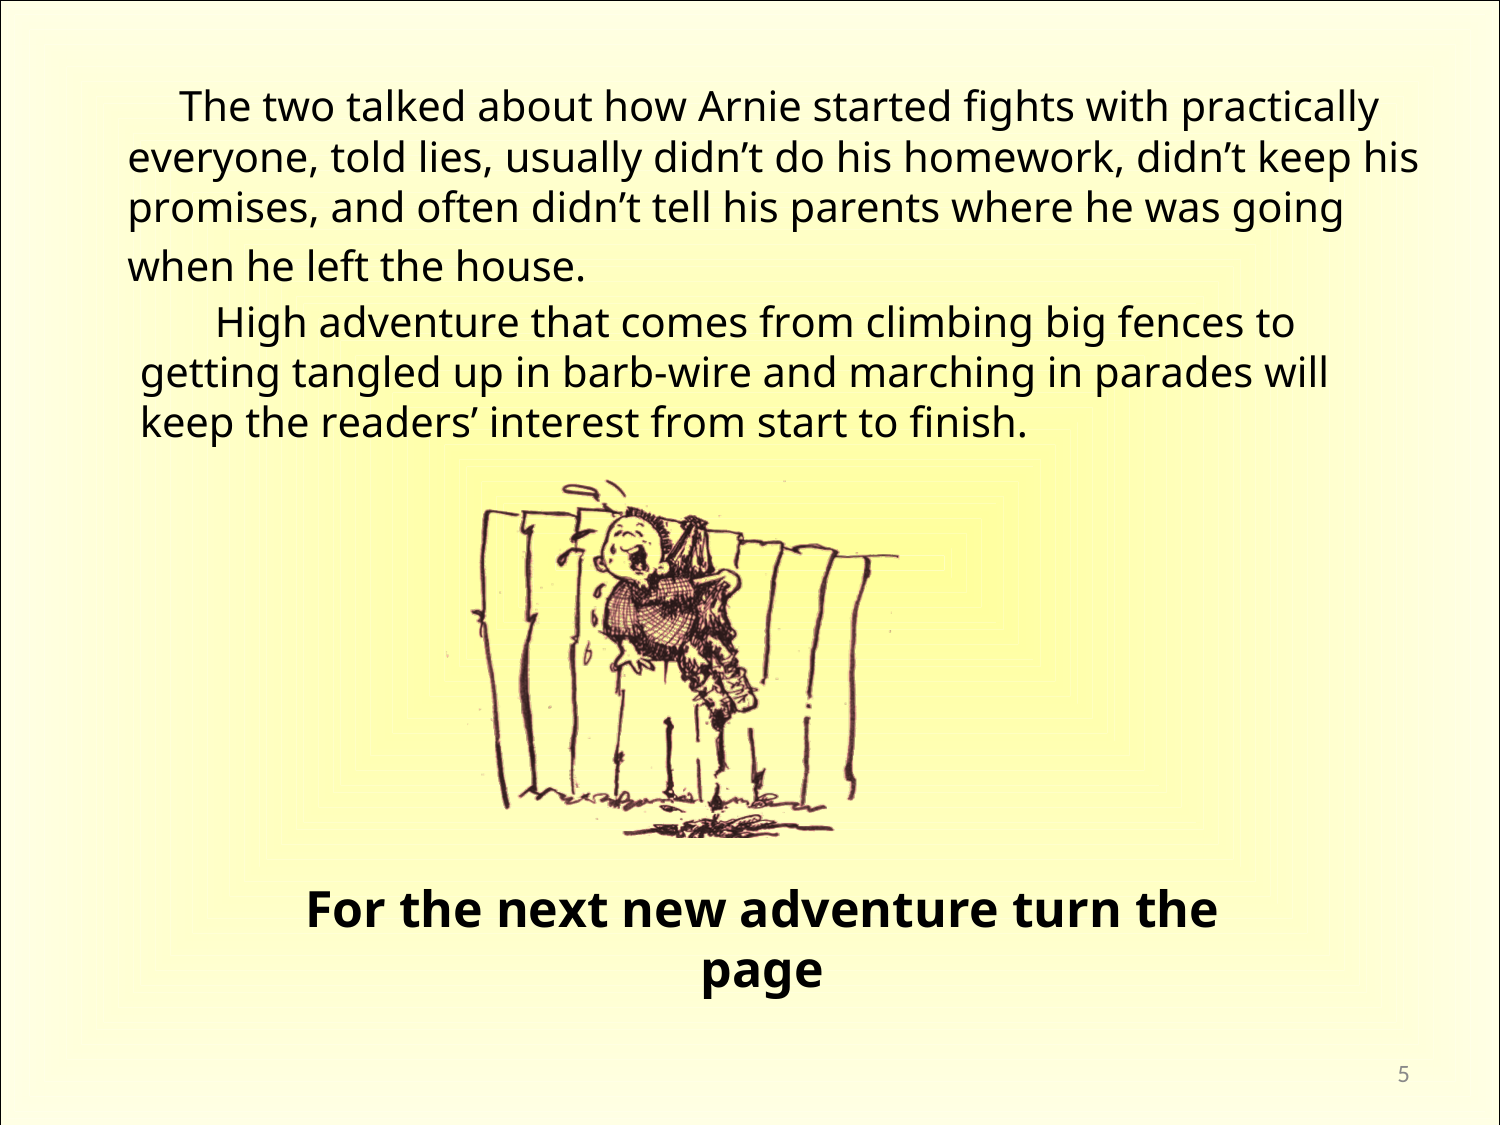

The two talked about how Arnie started fights with practically everyone, told lies, usually didn’t do his homework, didn’t keep his promises, and often didn’t tell his parents where he was going when he left the house.
High adventure that comes from climbing big fences to getting tangled up in barb-wire and marching in parades will keep the readers’ interest from start to finish.
For the next new adventure turn the page